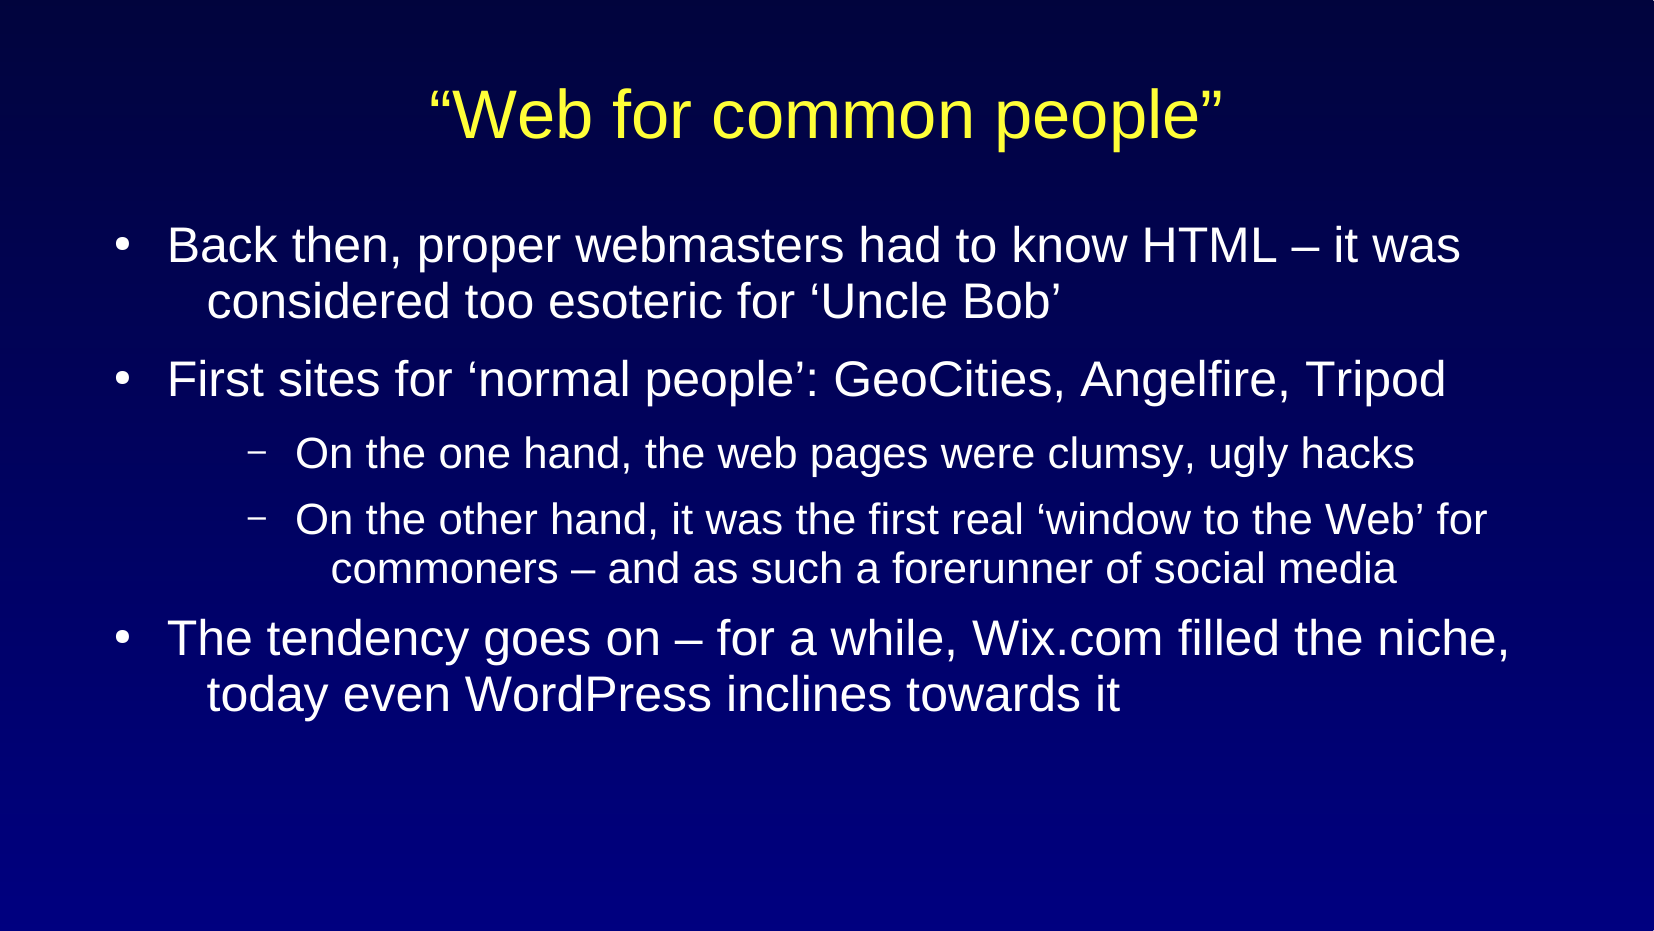

# “Web for common people”
Back then, proper webmasters had to know HTML – it was considered too esoteric for ‘Uncle Bob’
First sites for ‘normal people’: GeoCities, Angelfire, Tripod
On the one hand, the web pages were clumsy, ugly hacks
On the other hand, it was the first real ‘window to the Web’ for commoners – and as such a forerunner of social media
The tendency goes on – for a while, Wix.com filled the niche, today even WordPress inclines towards it